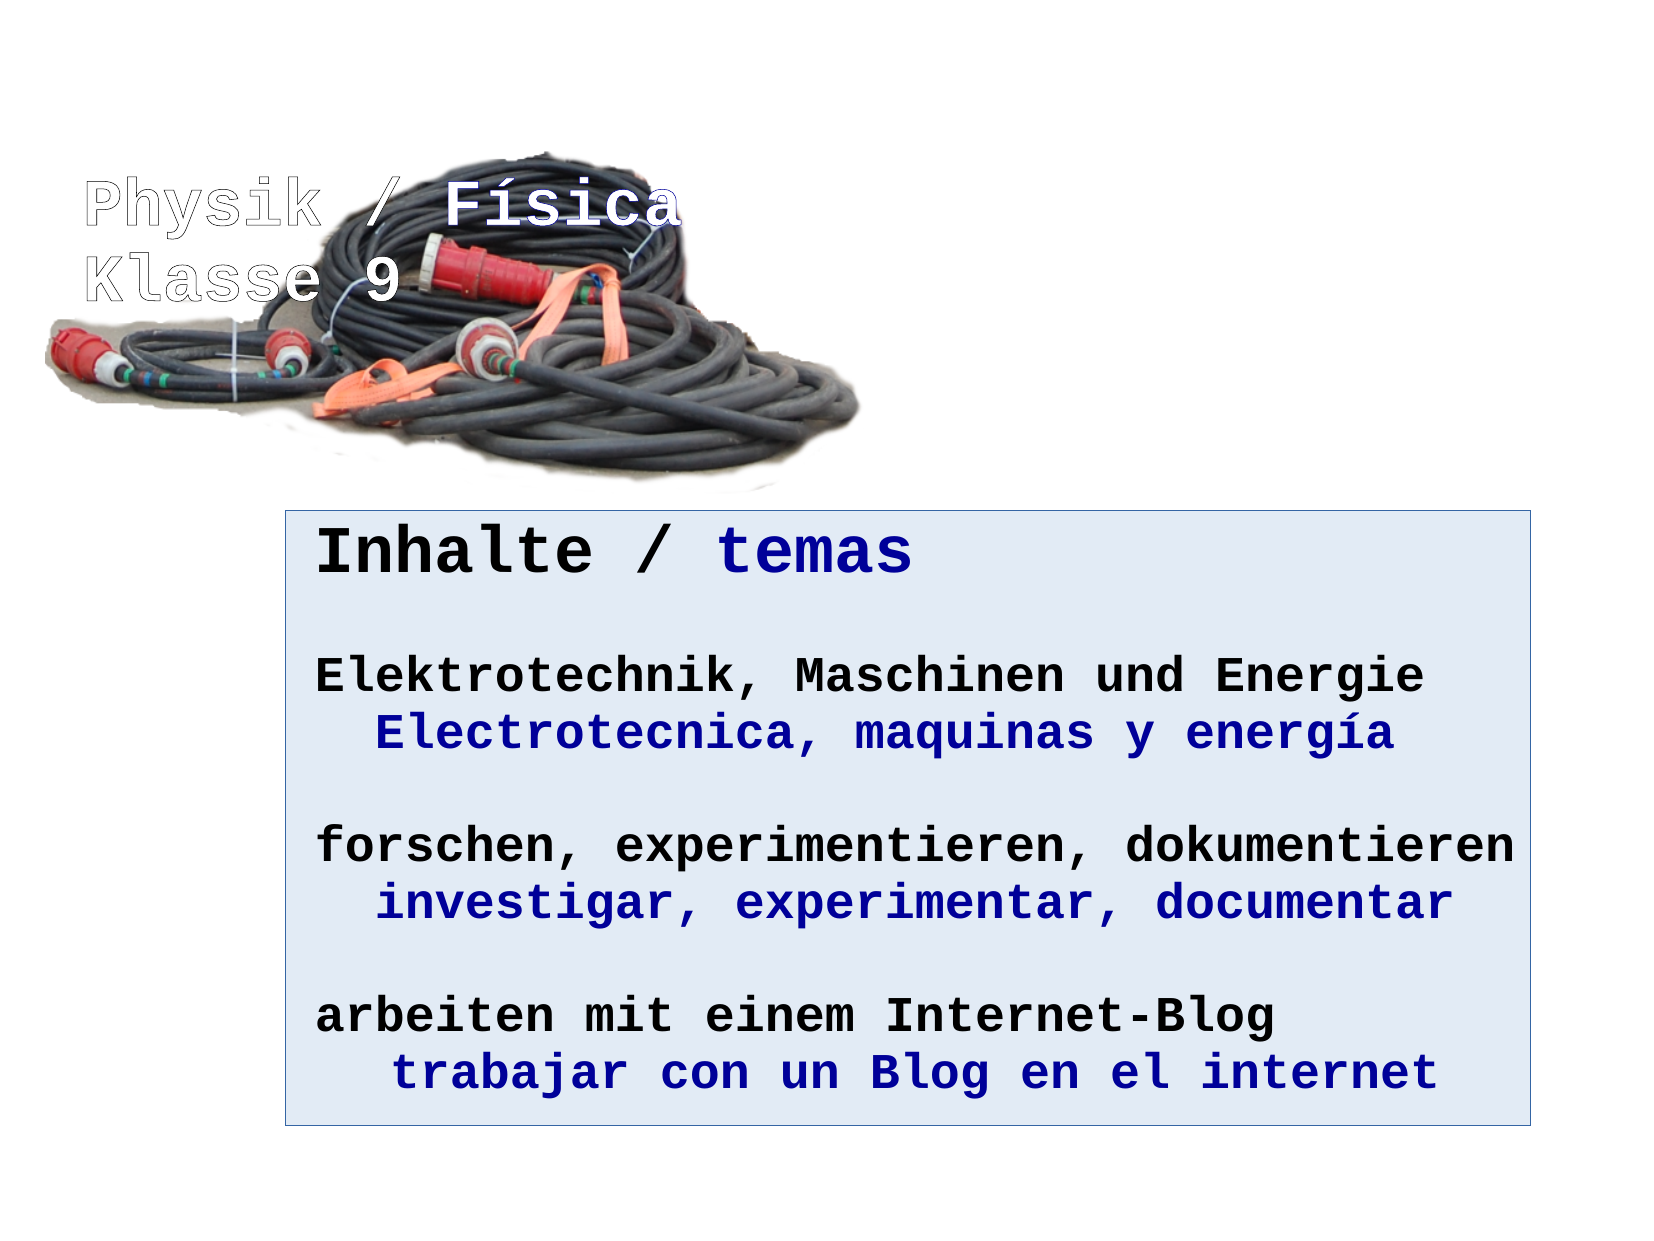

# Physik / Física
Klasse 9
Inhalte / temas
Elektrotechnik, Maschinen und Energie
 Electrotecnica, maquinas y energía
forschen, experimentieren, dokumentieren
 investigar, experimentar, documentar
arbeiten mit einem Internet-Blog
	trabajar con un Blog en el internet